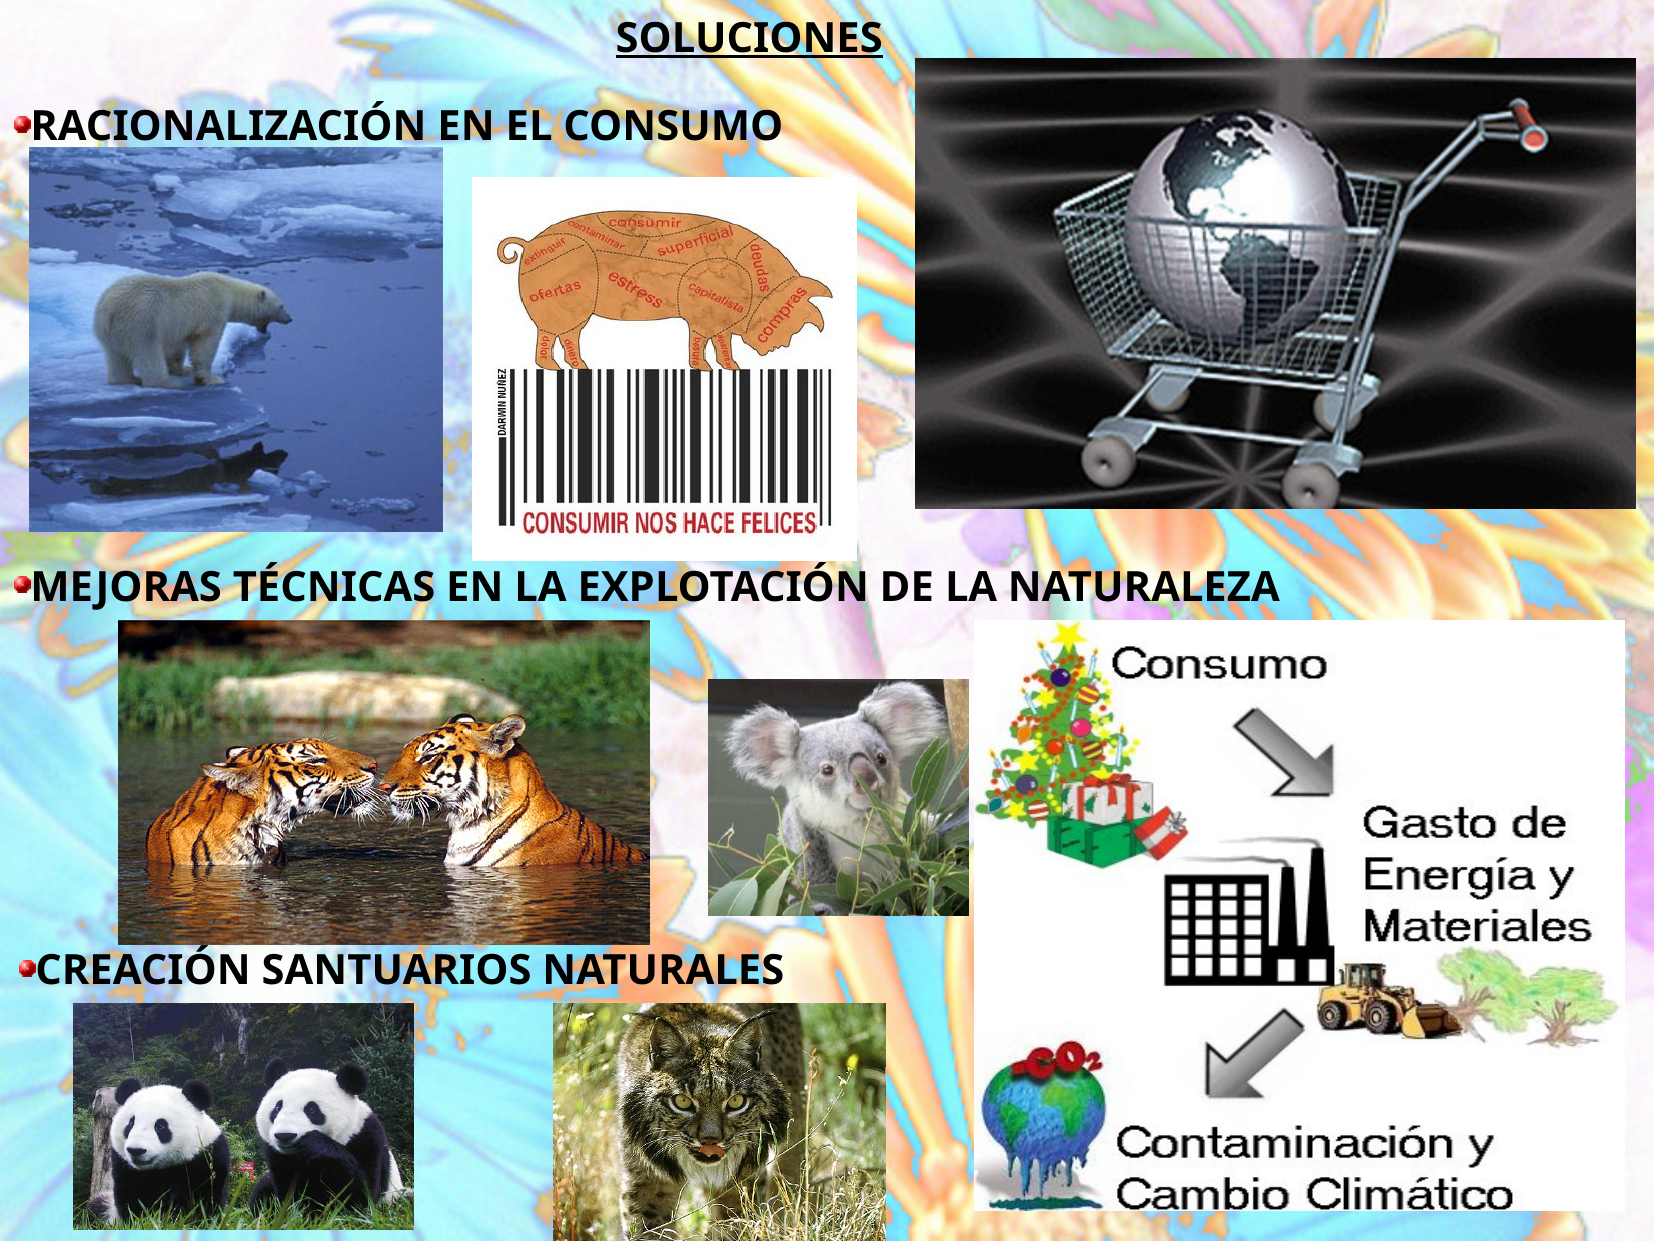

SOLUCIONES
RACIONALIZACIÓN EN EL CONSUMO
MEJORAS TÉCNICAS EN LA EXPLOTACIÓN DE LA NATURALEZA
CREACIÓN SANTUARIOS NATURALES